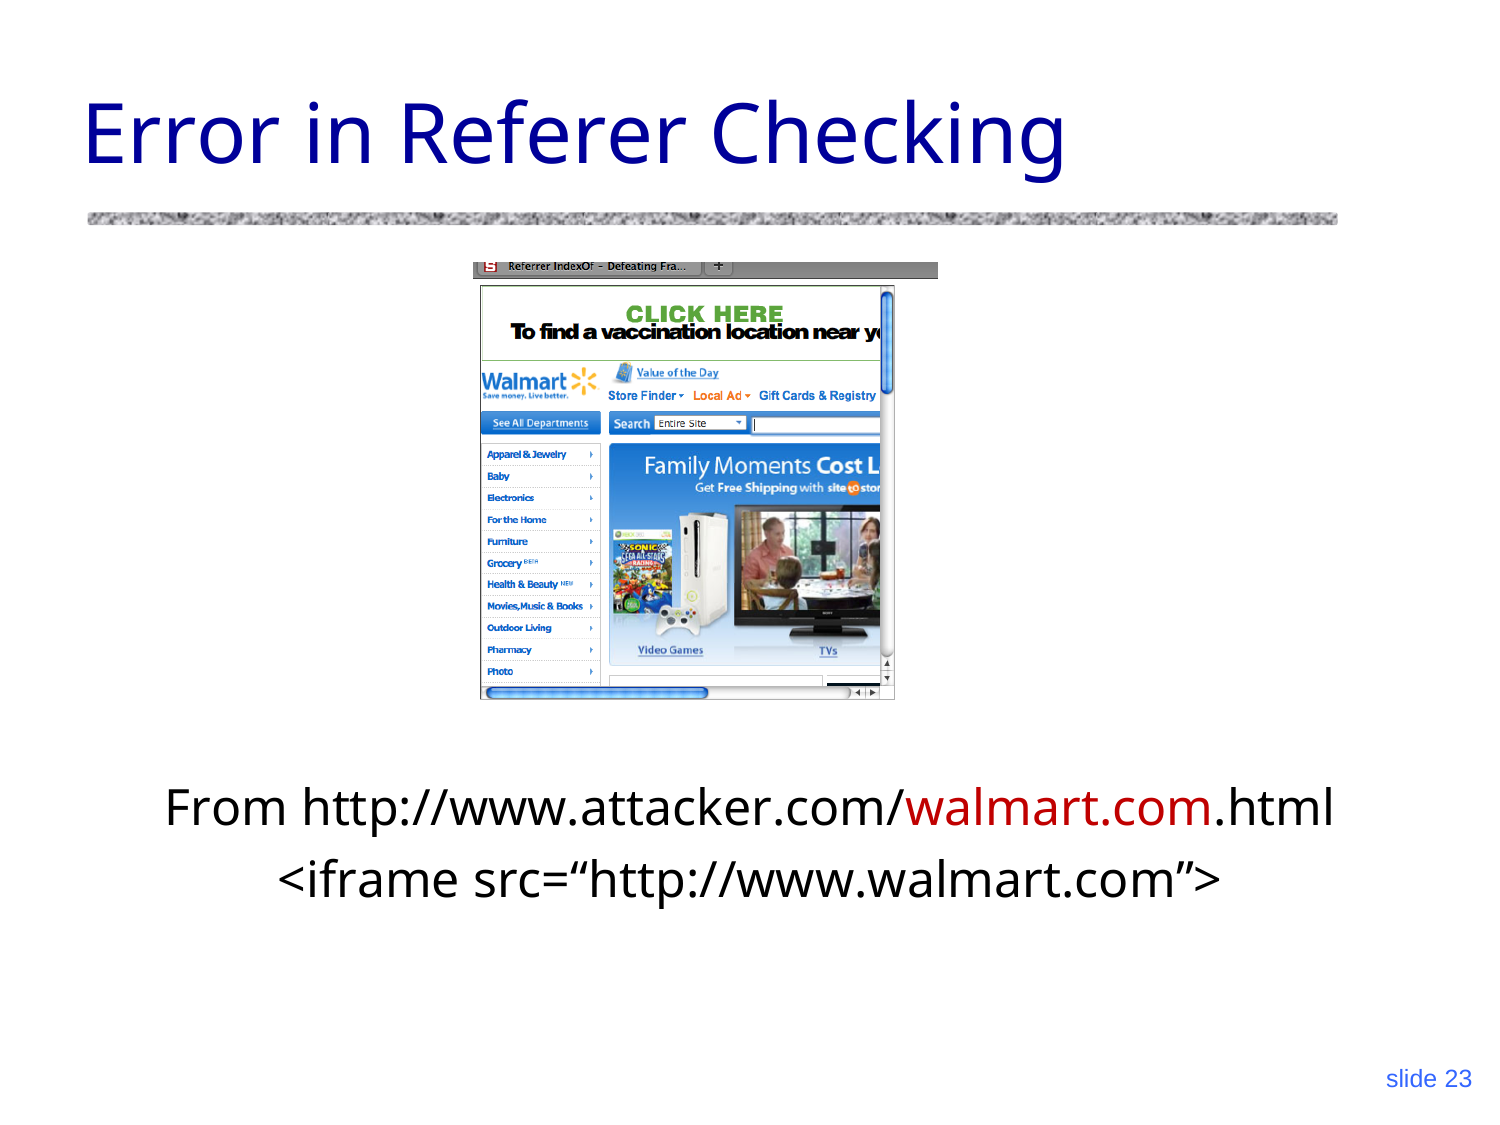

Error in Referer Checking
From http://www.attacker.com/walmart.com.html
<iframe src=“http://www.walmart.com”>
slide